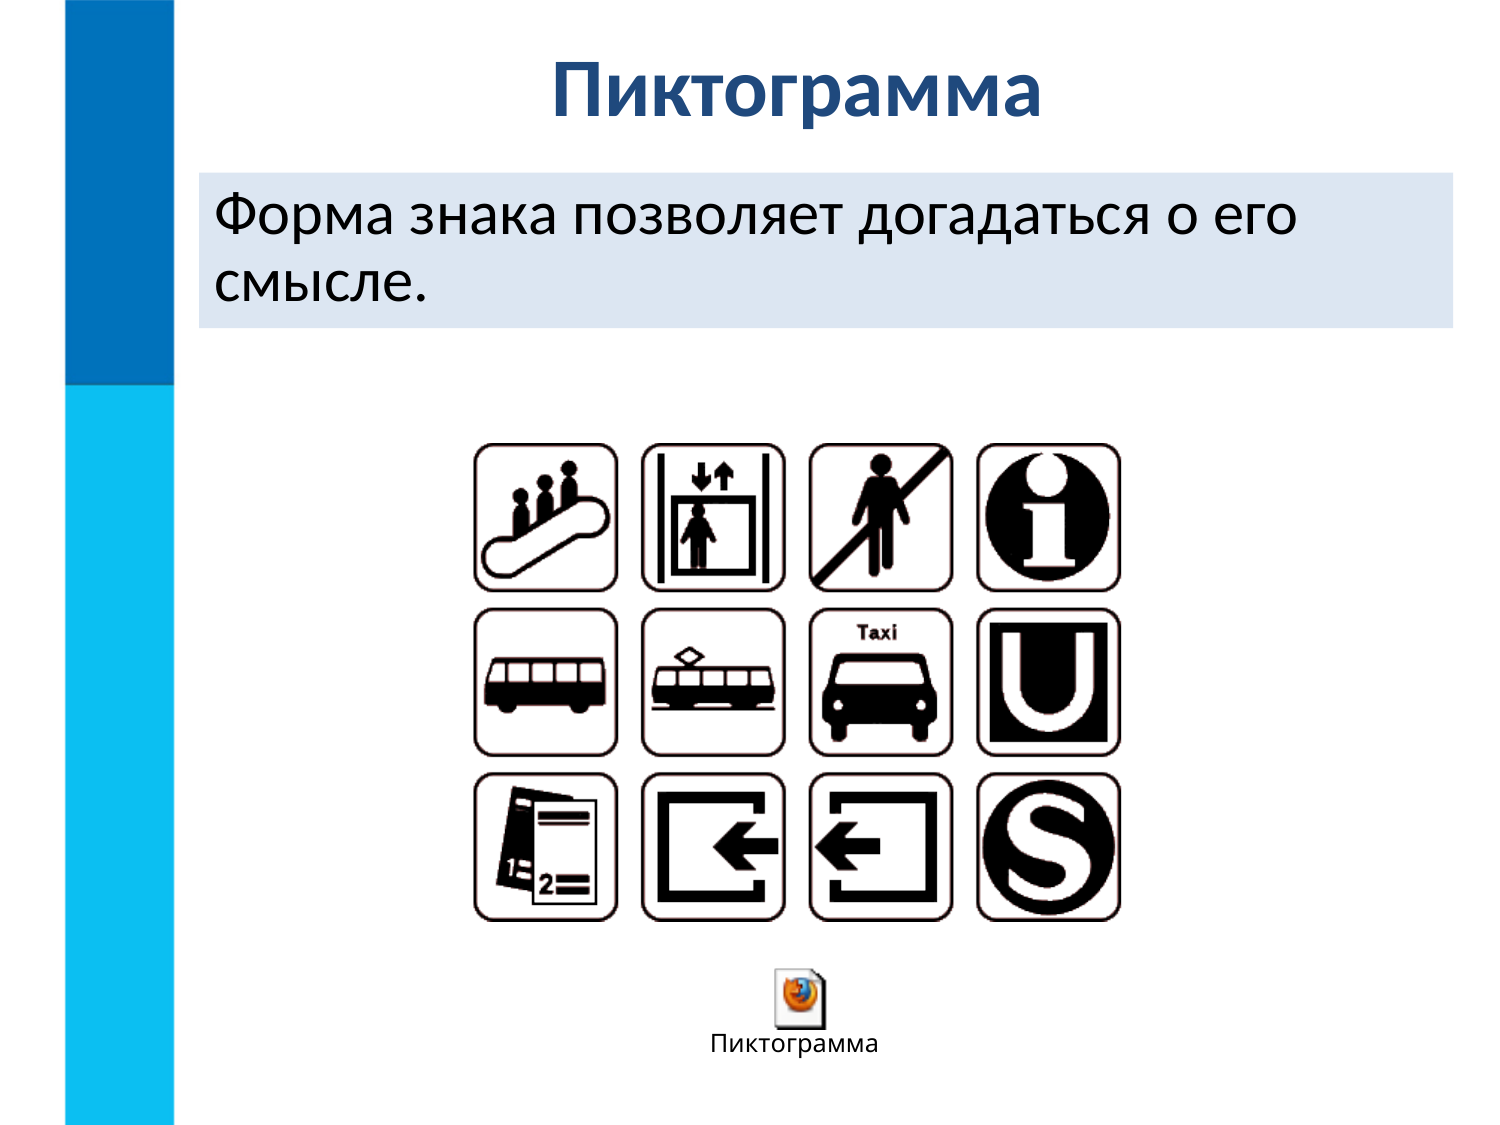

Пиктограмма
Форма знака позволяет догадаться о его смысле.
 Пиктограмма